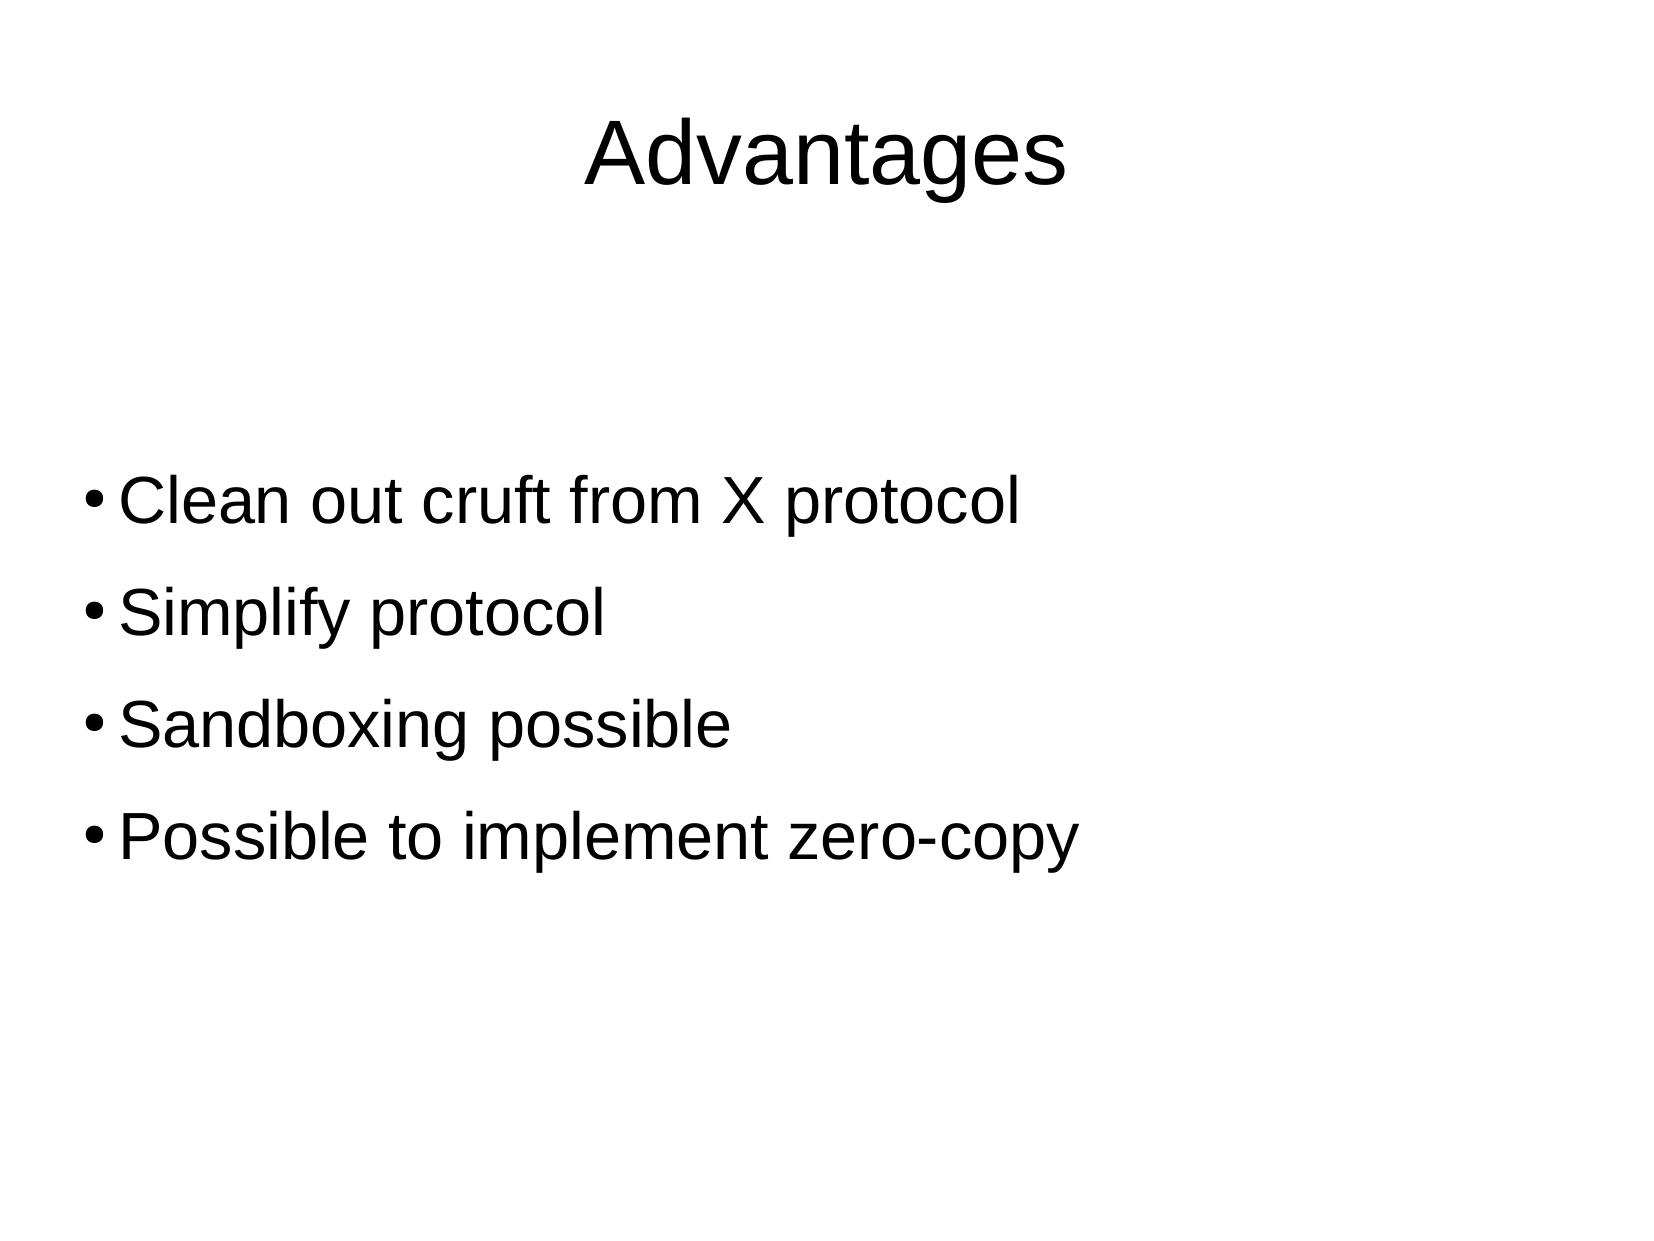

# Advantages
Clean out cruft from X protocol
Simplify protocol
Sandboxing possible
Possible to implement zero-copy